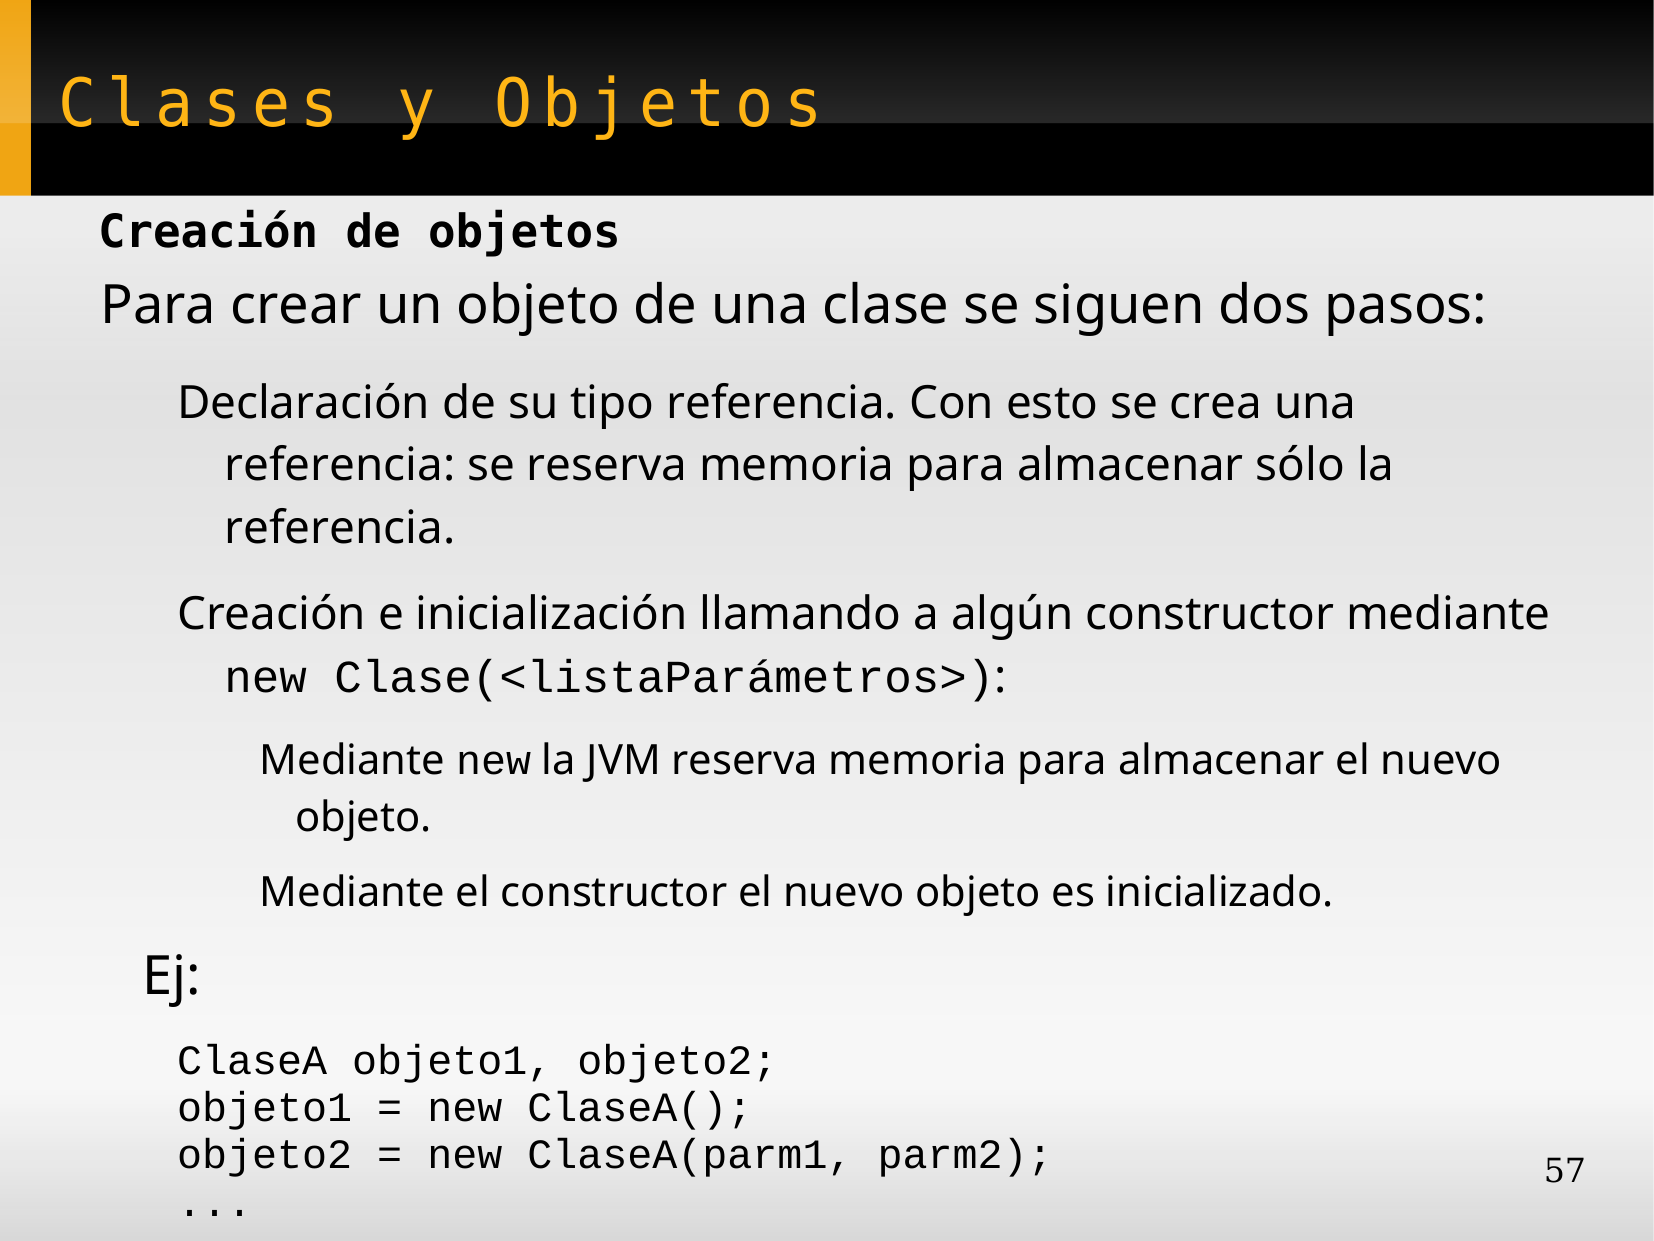

# Clases y Objetos
Creación de objetos
Para crear un objeto de una clase se siguen dos pasos:
Declaración de su tipo referencia. Con esto se crea una referencia: se reserva memoria para almacenar sólo la referencia.
Creación e inicialización llamando a algún constructor mediante new Clase(<listaParámetros>):
Mediante new la JVM reserva memoria para almacenar el nuevo objeto.
Mediante el constructor el nuevo objeto es inicializado.
 Ej:
ClaseA objeto1, objeto2;
objeto1 = new ClaseA();
objeto2 = new ClaseA(parm1, parm2);
...
57